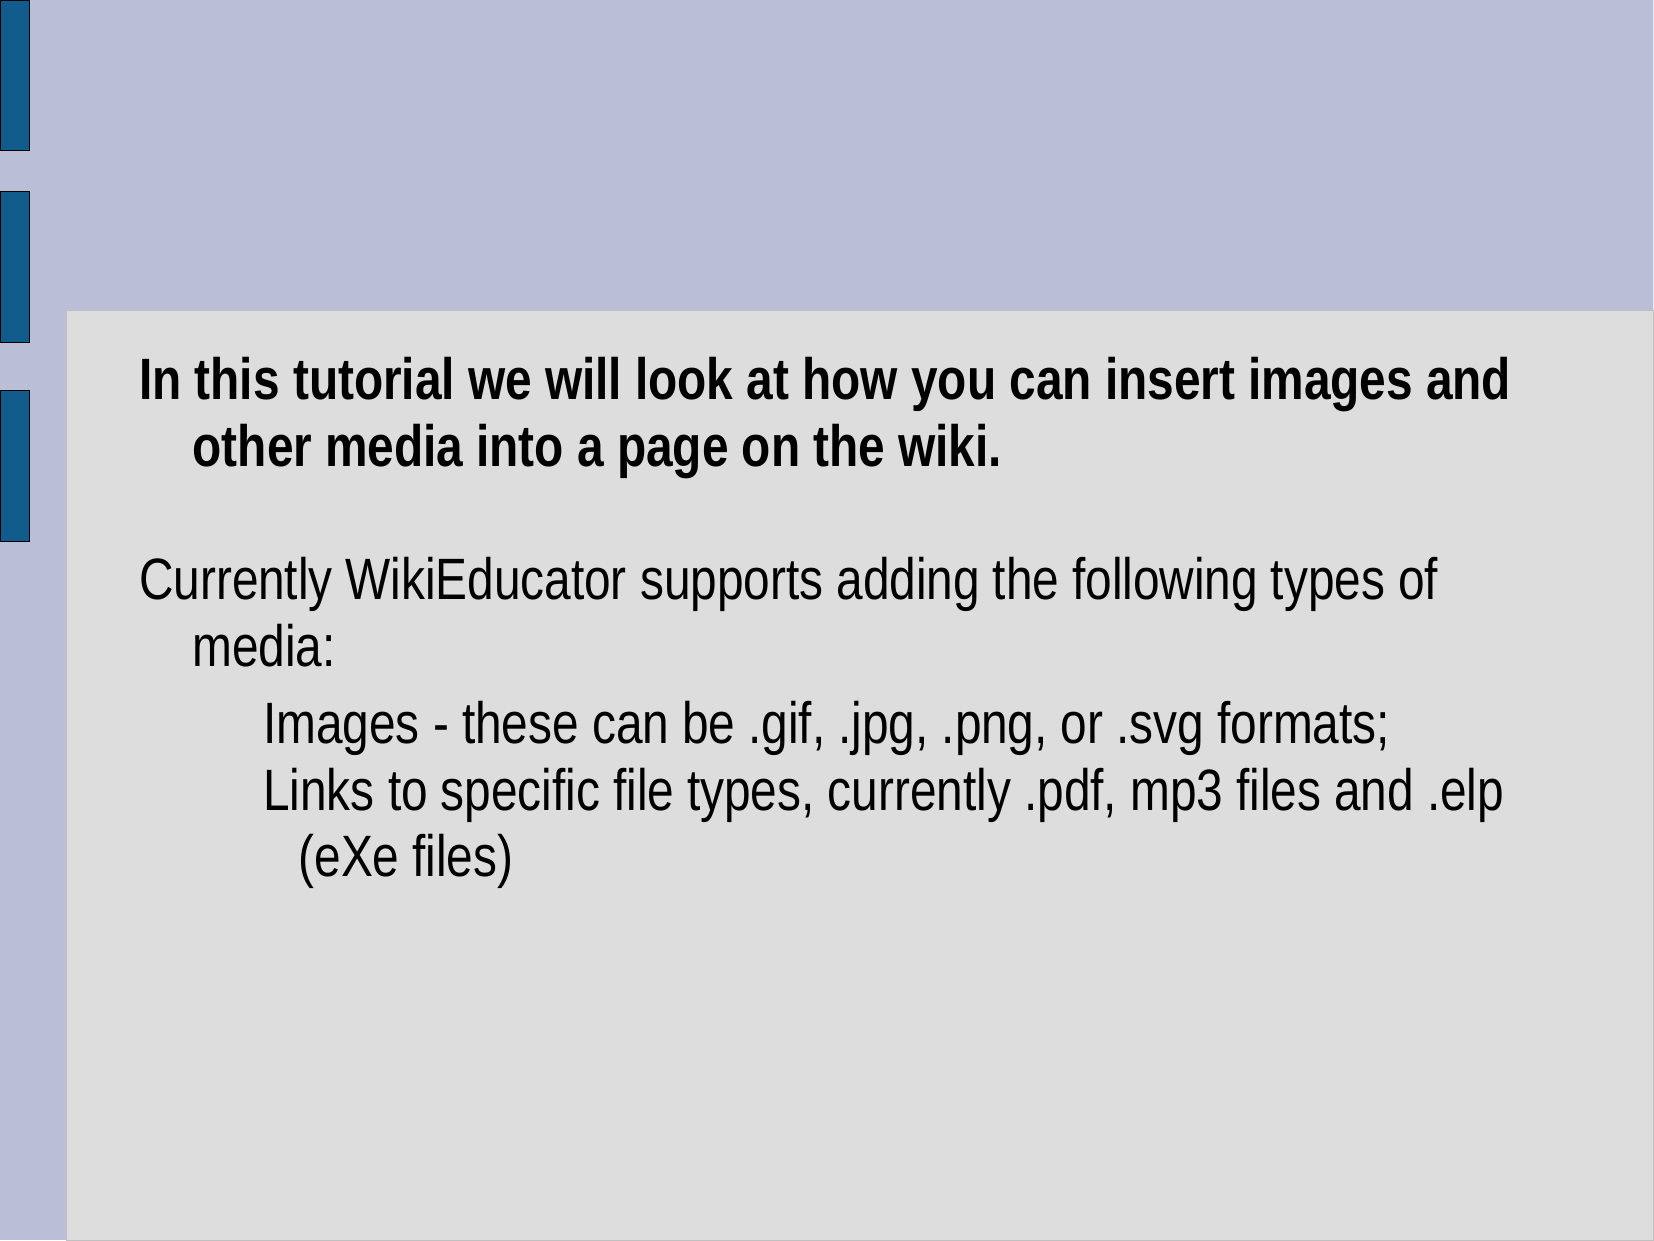

# In this tutorial we will look at how you can insert images and other media into a page on the wiki.
Currently WikiEducator supports adding the following types of media:
Images - these can be .gif, .jpg, .png, or .svg formats;
Links to specific file types, currently .pdf, mp3 files and .elp (eXe files)